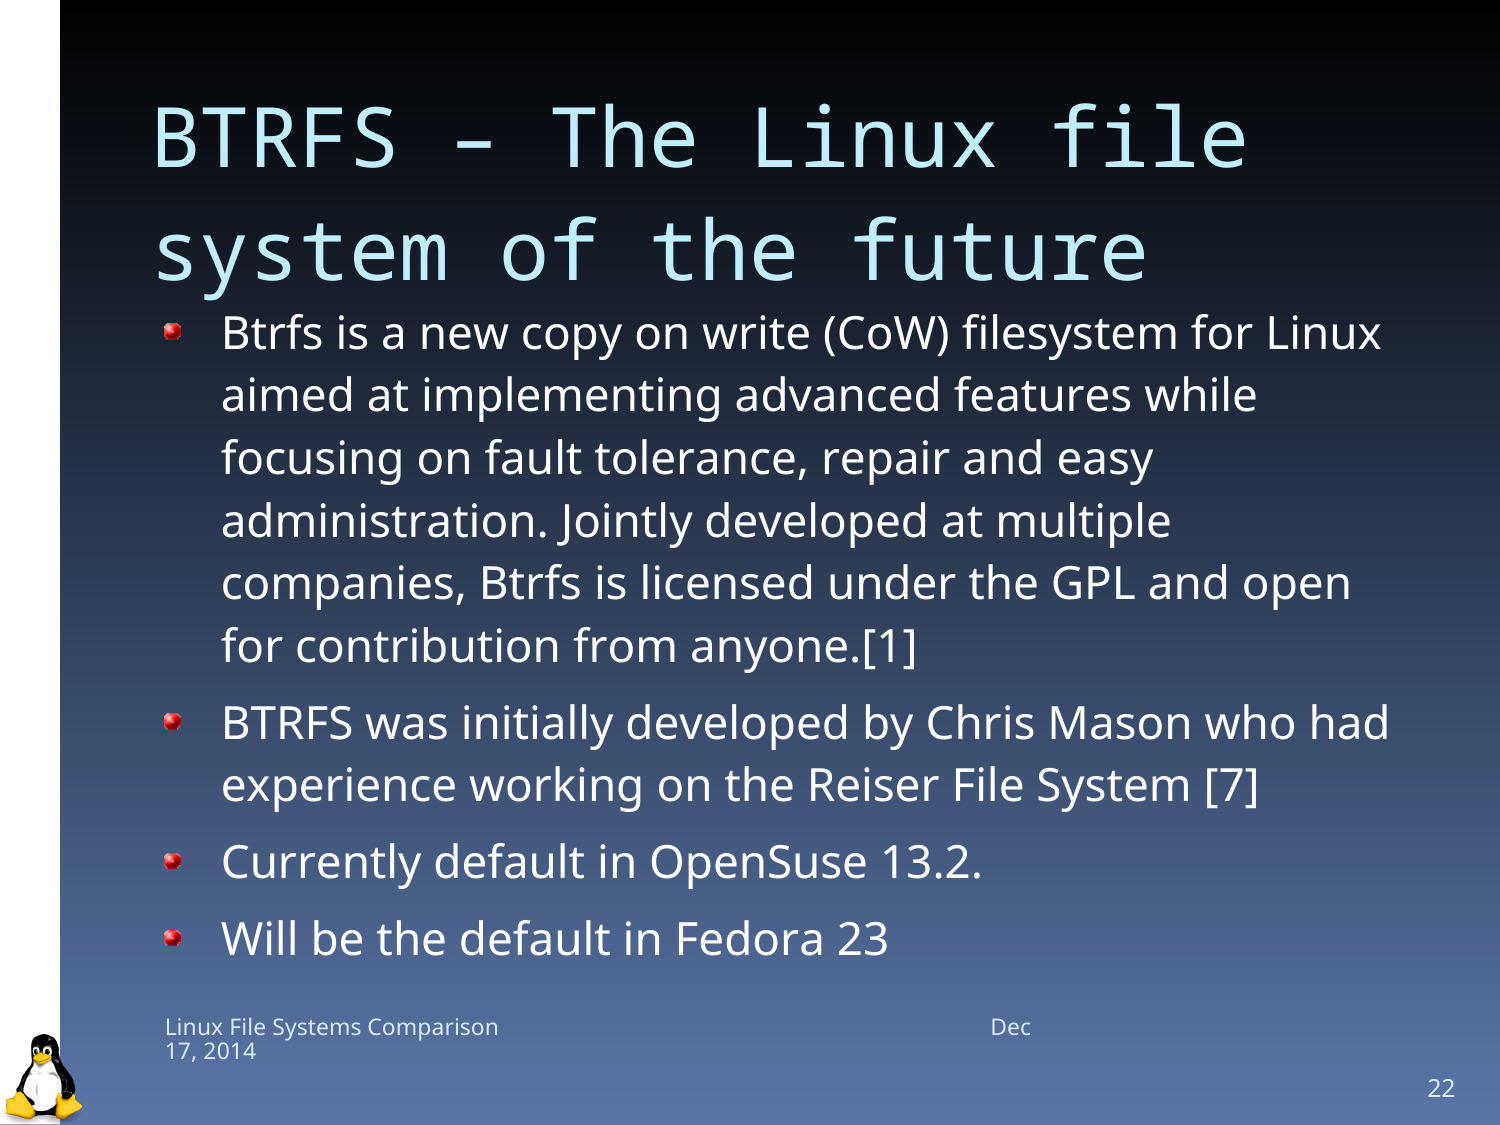

# BTRFS – The Linux file system of the future
Btrfs is a new copy on write (CoW) filesystem for Linux aimed at implementing advanced features while focusing on fault tolerance, repair and easy administration. Jointly developed at multiple companies, Btrfs is licensed under the GPL and open for contribution from anyone.[1]
BTRFS was initially developed by Chris Mason who had experience working on the Reiser File System [7]
Currently default in OpenSuse 13.2.
Will be the default in Fedora 23
Linux File Systems Comparison Dec 17, 2014
Dec 17, 2014
22